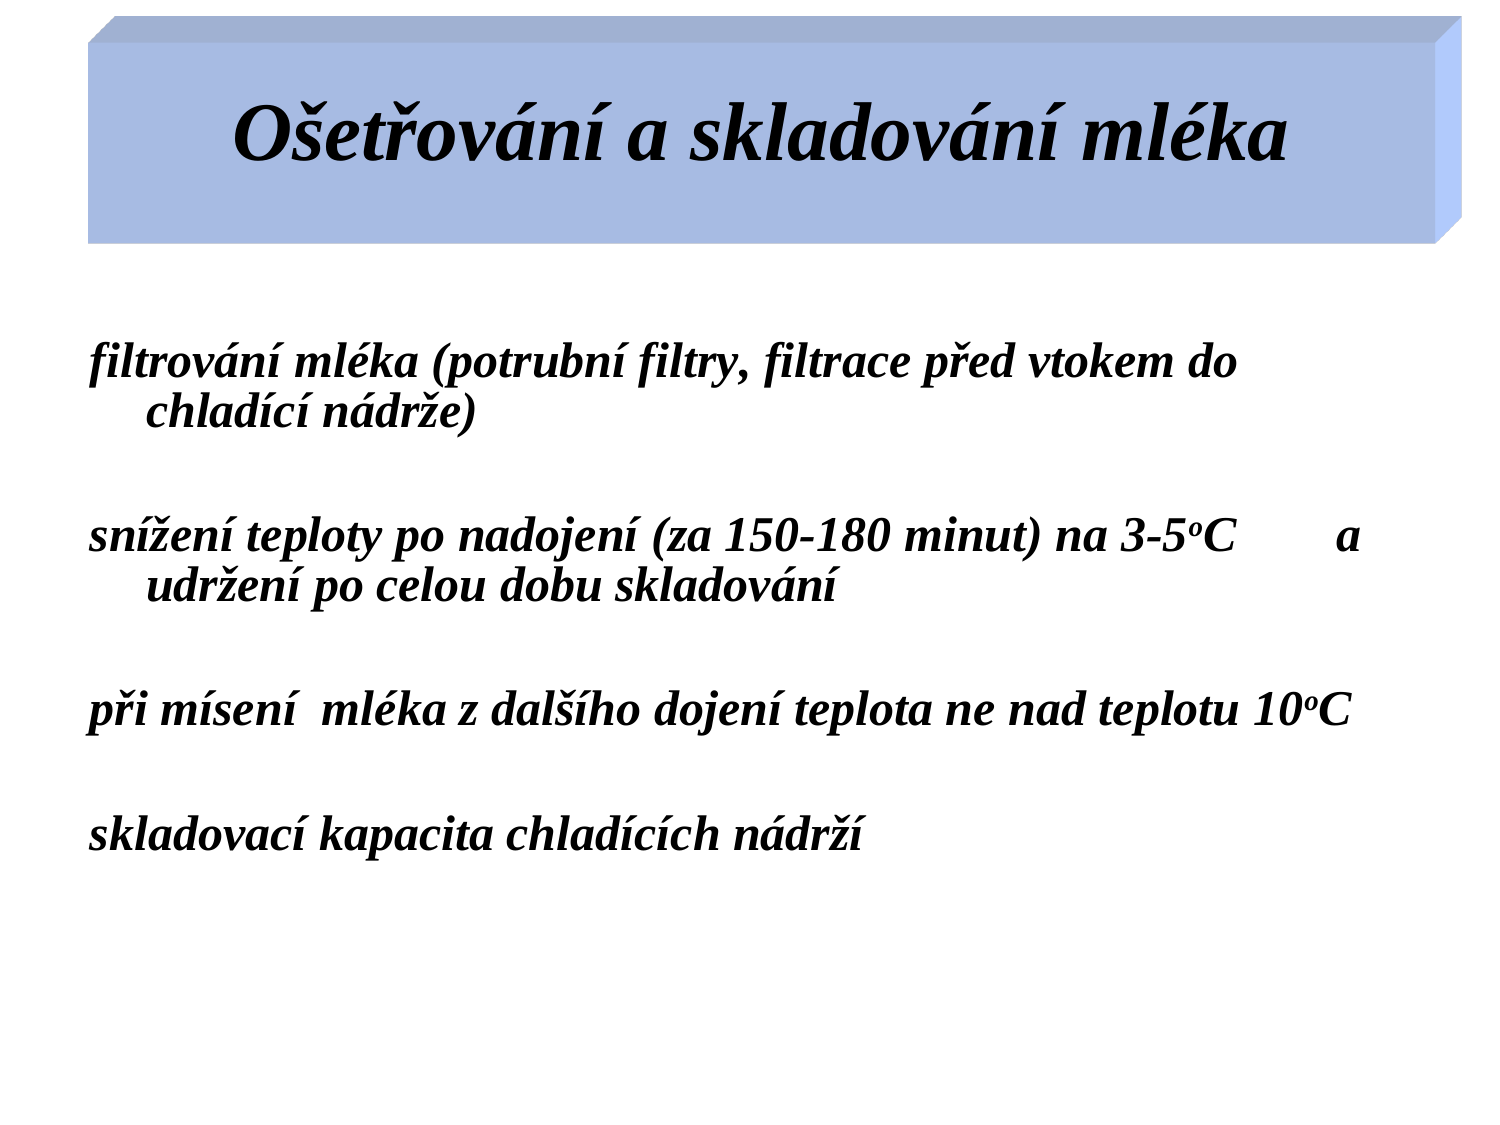

Ošetřování a skladování mléka
# filtrování mléka (potrubní filtry, filtrace před vtokem do chladící nádrže)
snížení teploty po nadojení (za 150-180 minut) na 3-5oC a udržení po celou dobu skladování
při mísení mléka z dalšího dojení teplota ne nad teplotu 10oC
skladovací kapacita chladících nádrží